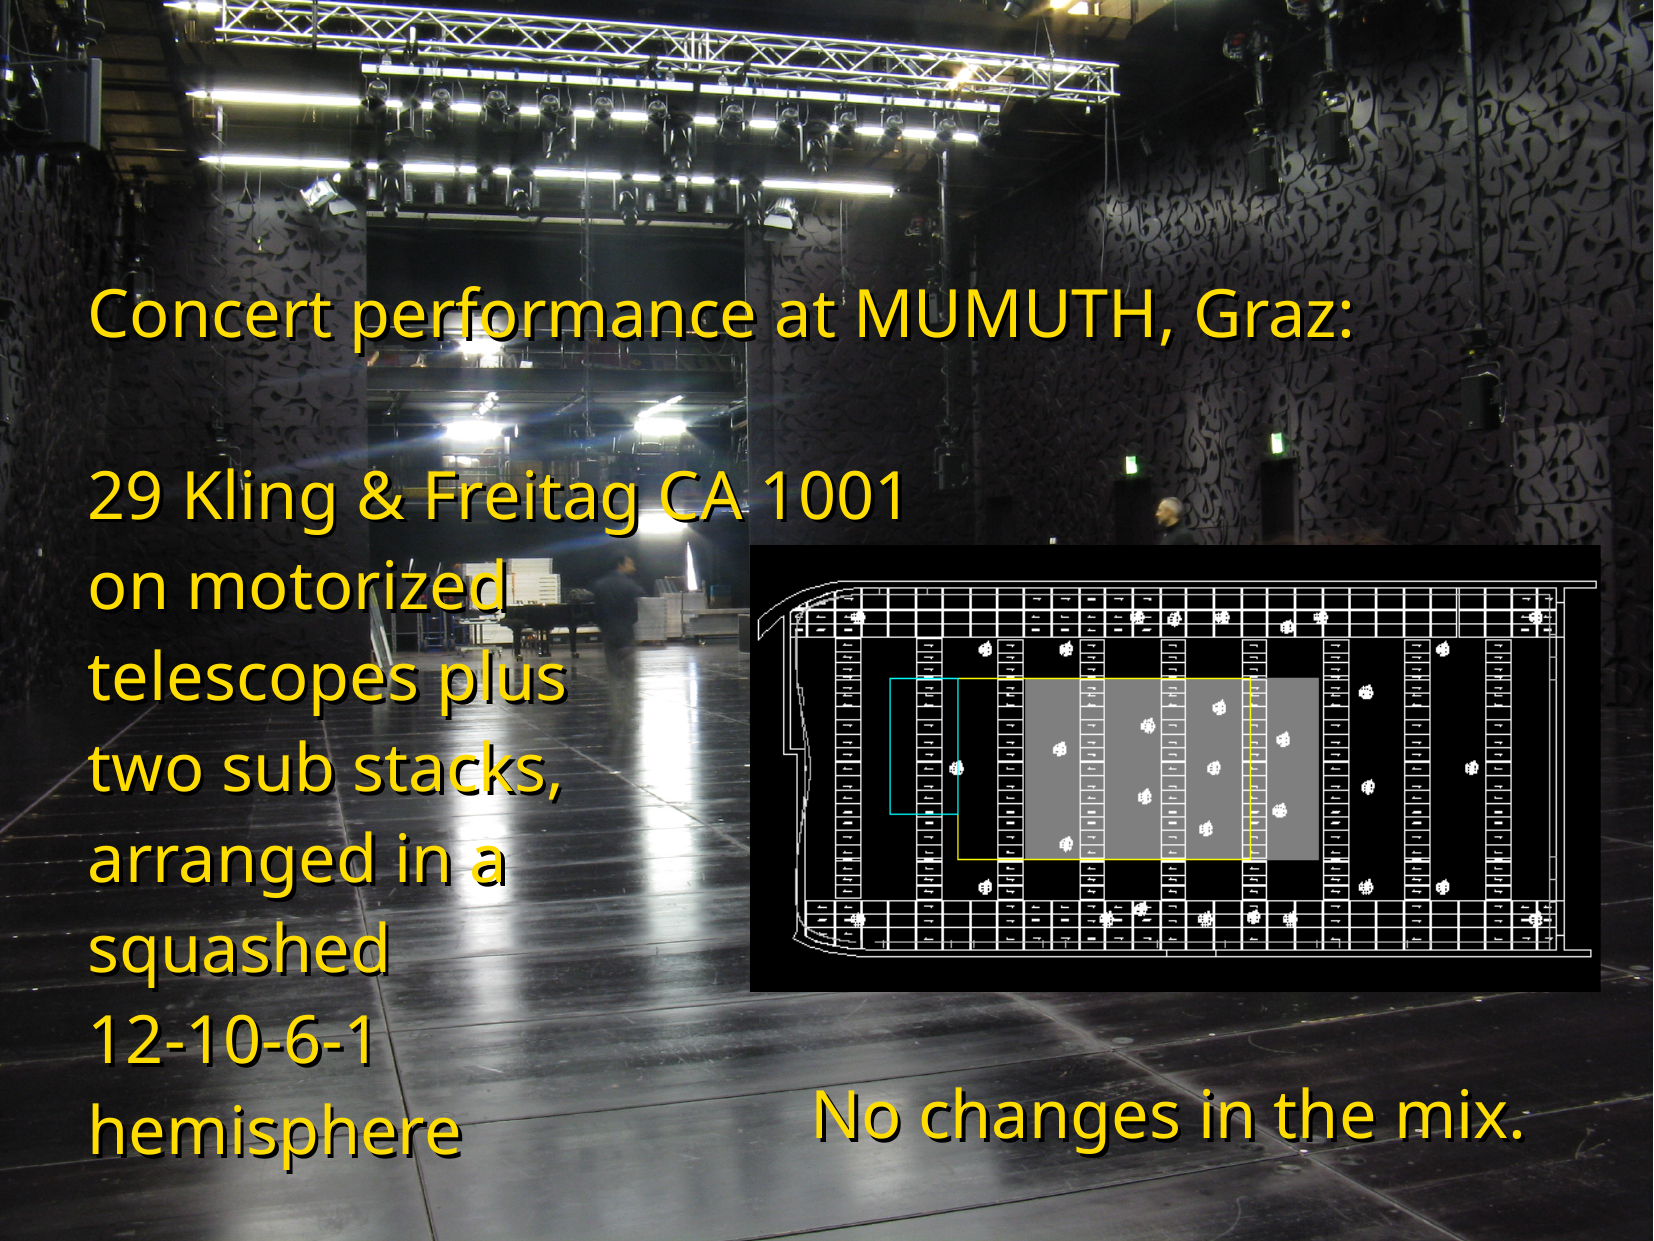

Concert performance at MUMUTH, Graz:
29 Kling & Freitag CA 1001
on motorized
telescopes plus
two sub stacks,
arranged in a
squashed
12-10-6-1
hemisphere
No changes in the mix.